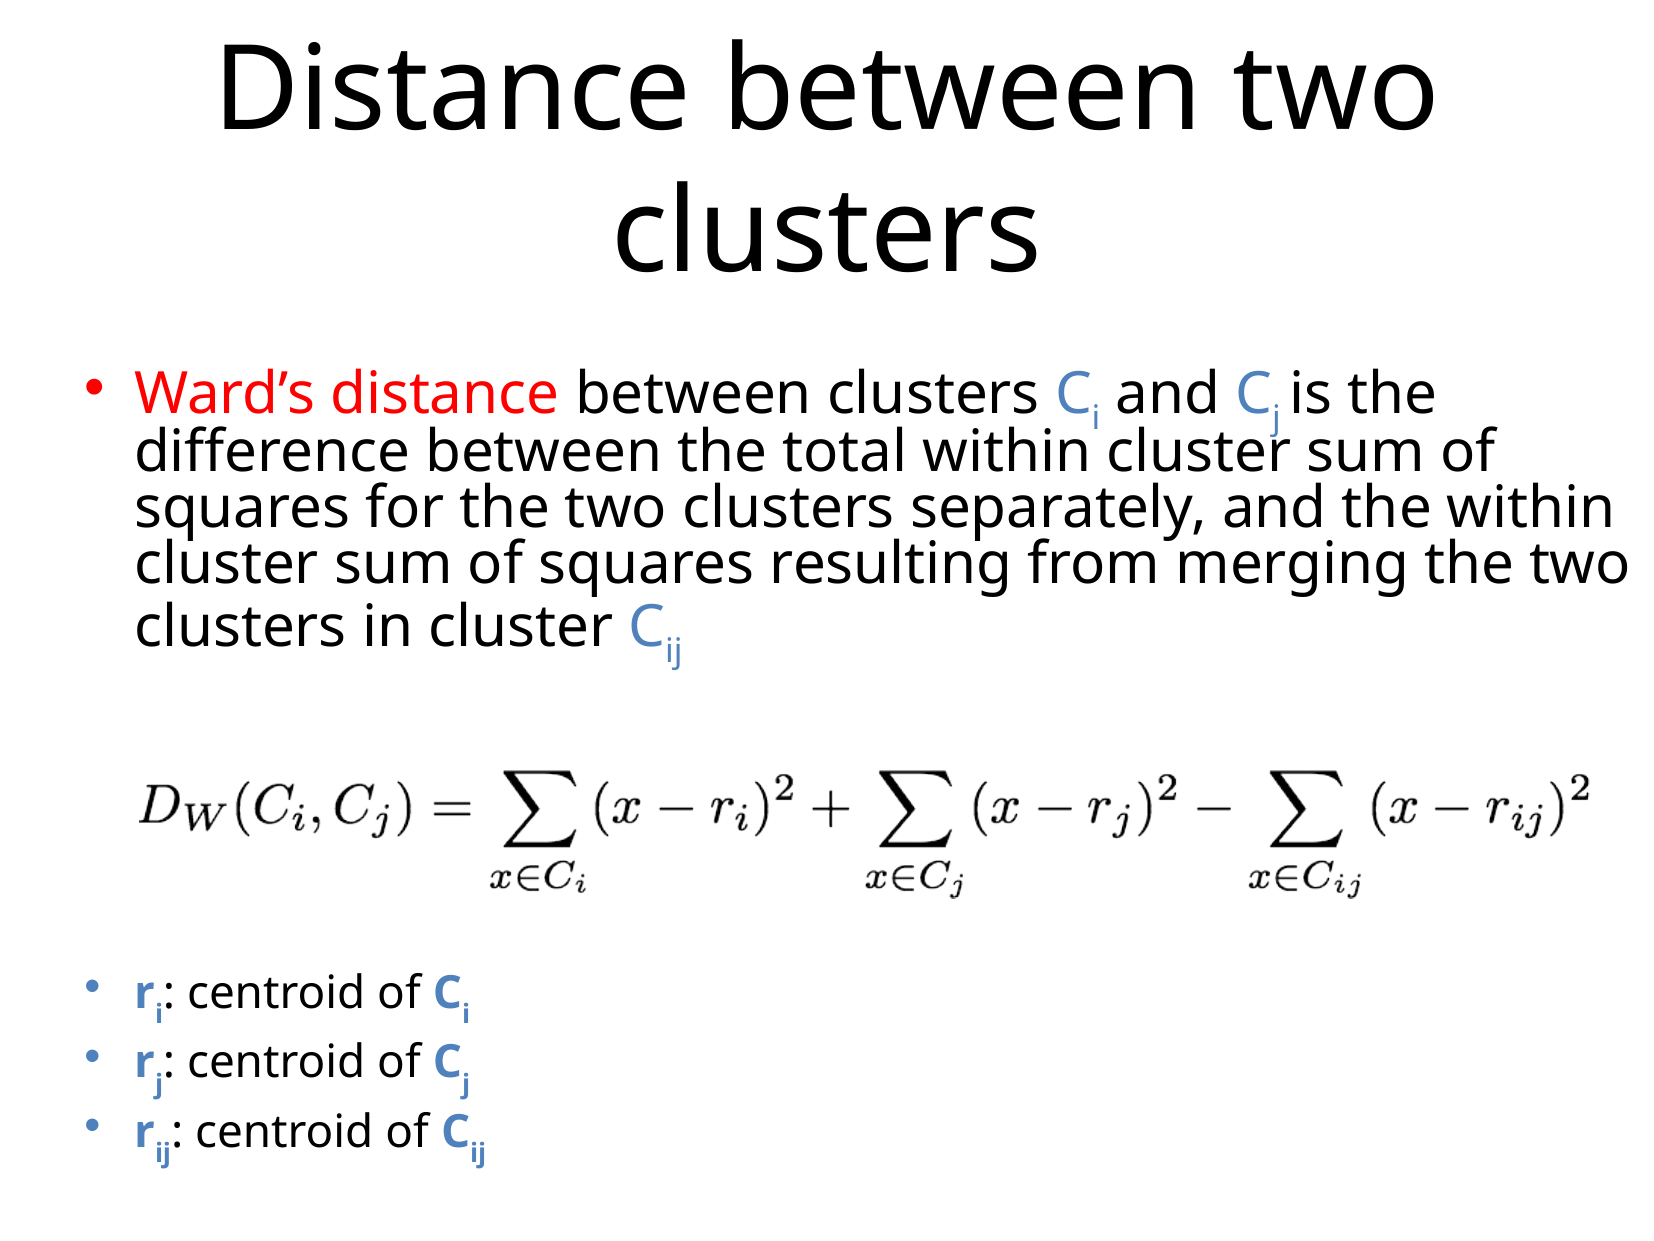

# Distance between two clusters
Ward’s distance between clusters Ci and Cj is the difference between the total within cluster sum of squares for the two clusters separately, and the within cluster sum of squares resulting from merging the two clusters in cluster Cij
ri: centroid of Ci
rj: centroid of Cj
rij: centroid of Cij